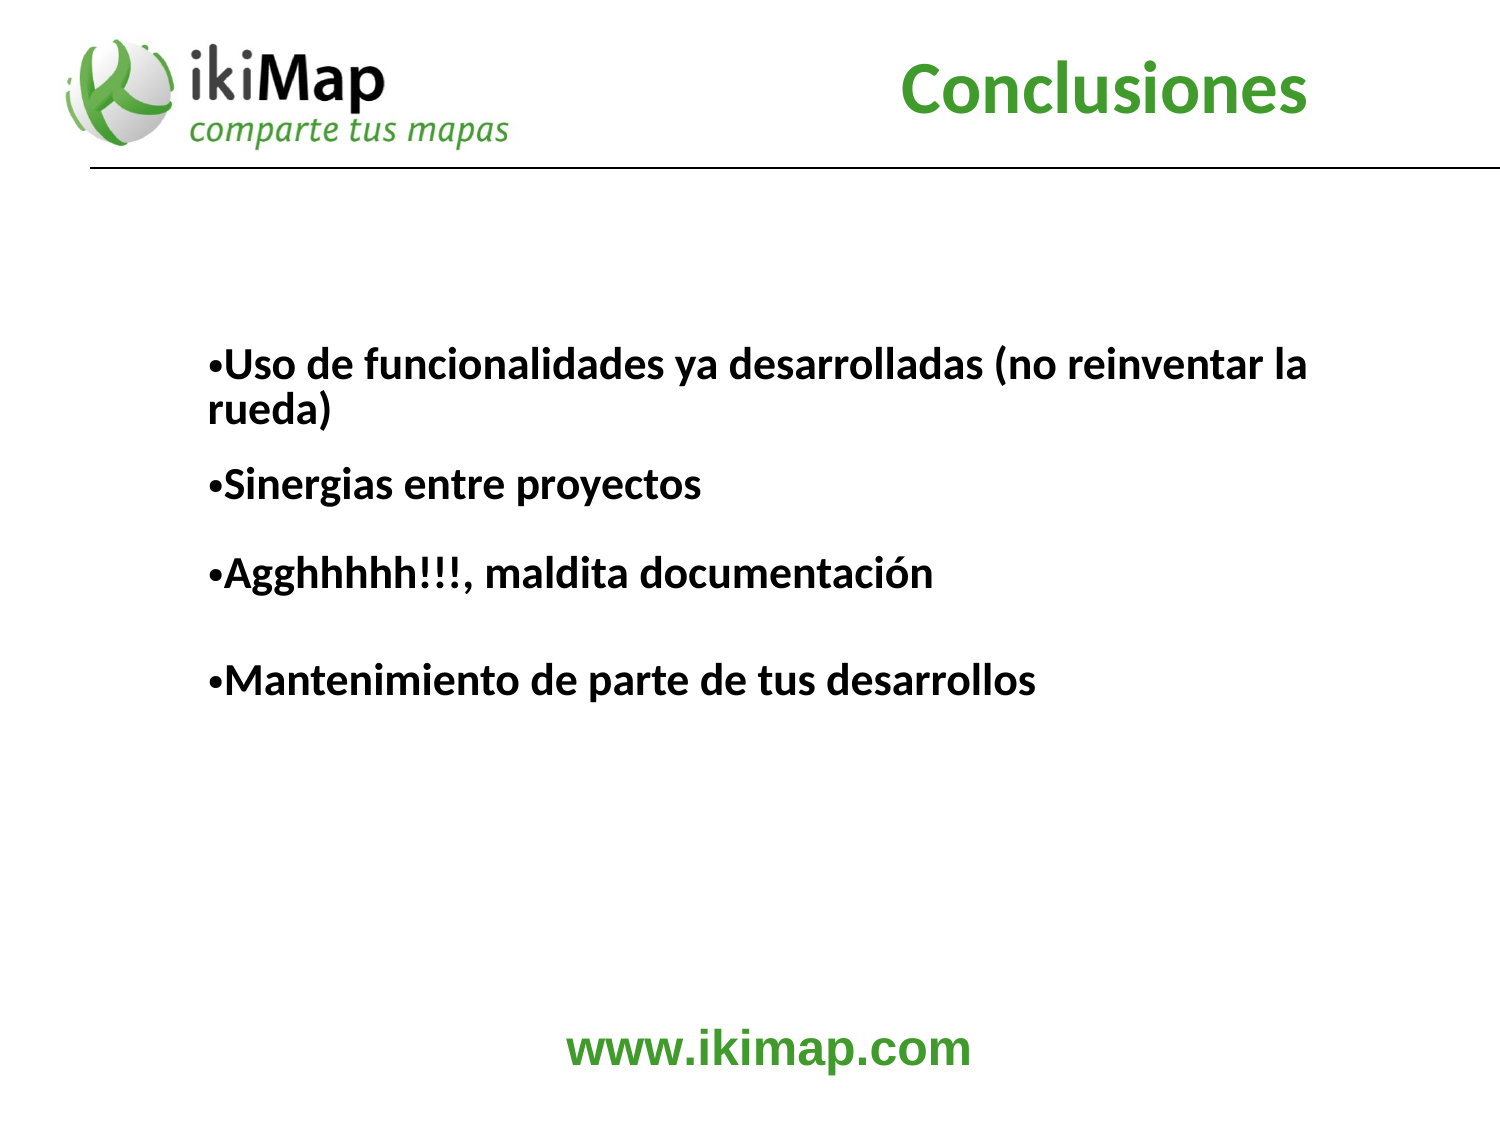

Conclusiones
Uso de funcionalidades ya desarrolladas (no reinventar la rueda)
Sinergias entre proyectos
Agghhhhh!!!, maldita documentación
Mantenimiento de parte de tus desarrollos
www.ikimap.com